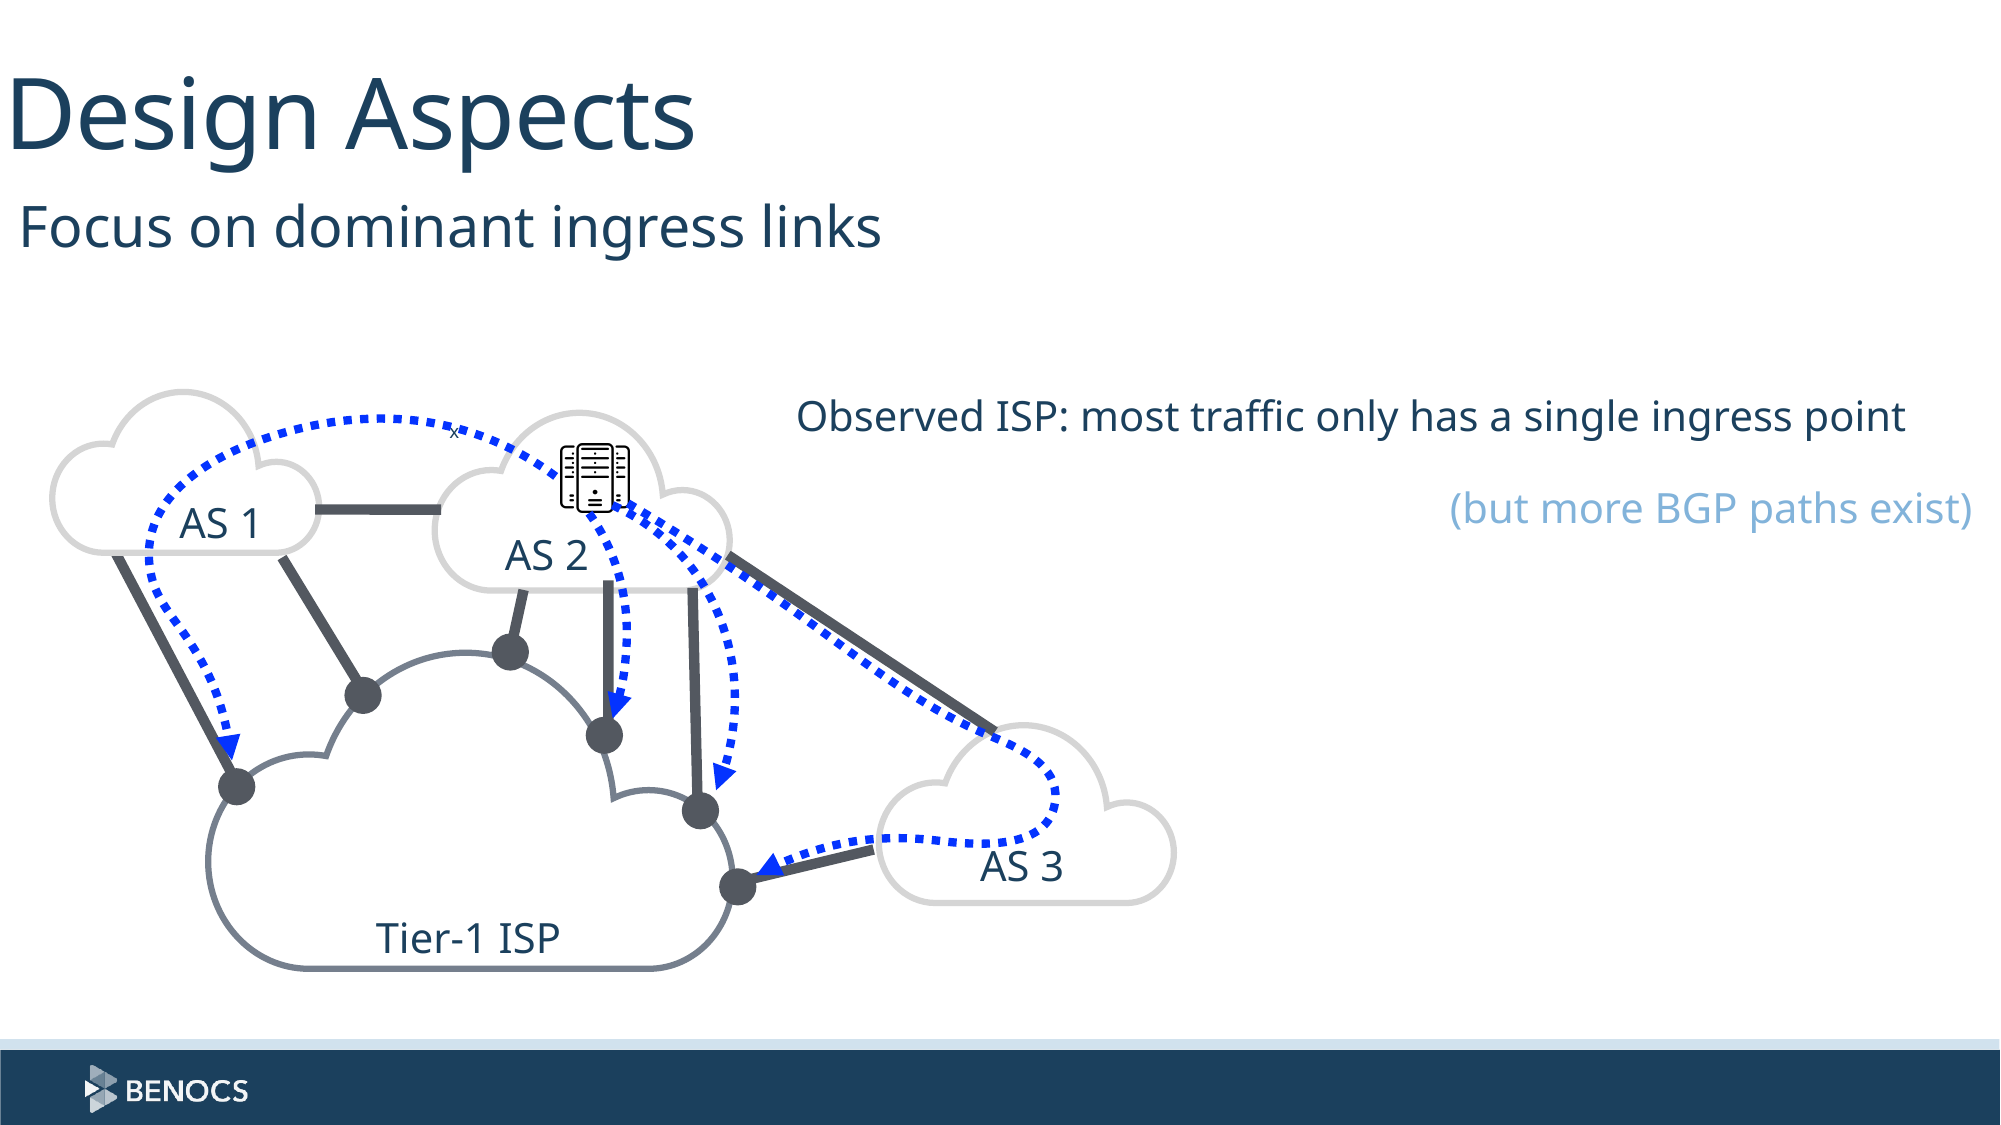

ISP
Design Aspects
# Focus on dominant ingress links
Observed ISP: most traffic only has a single ingress point
x
(but more BGP paths exist)
AS 1
AS 2
AS 3
Tier-1 ISP